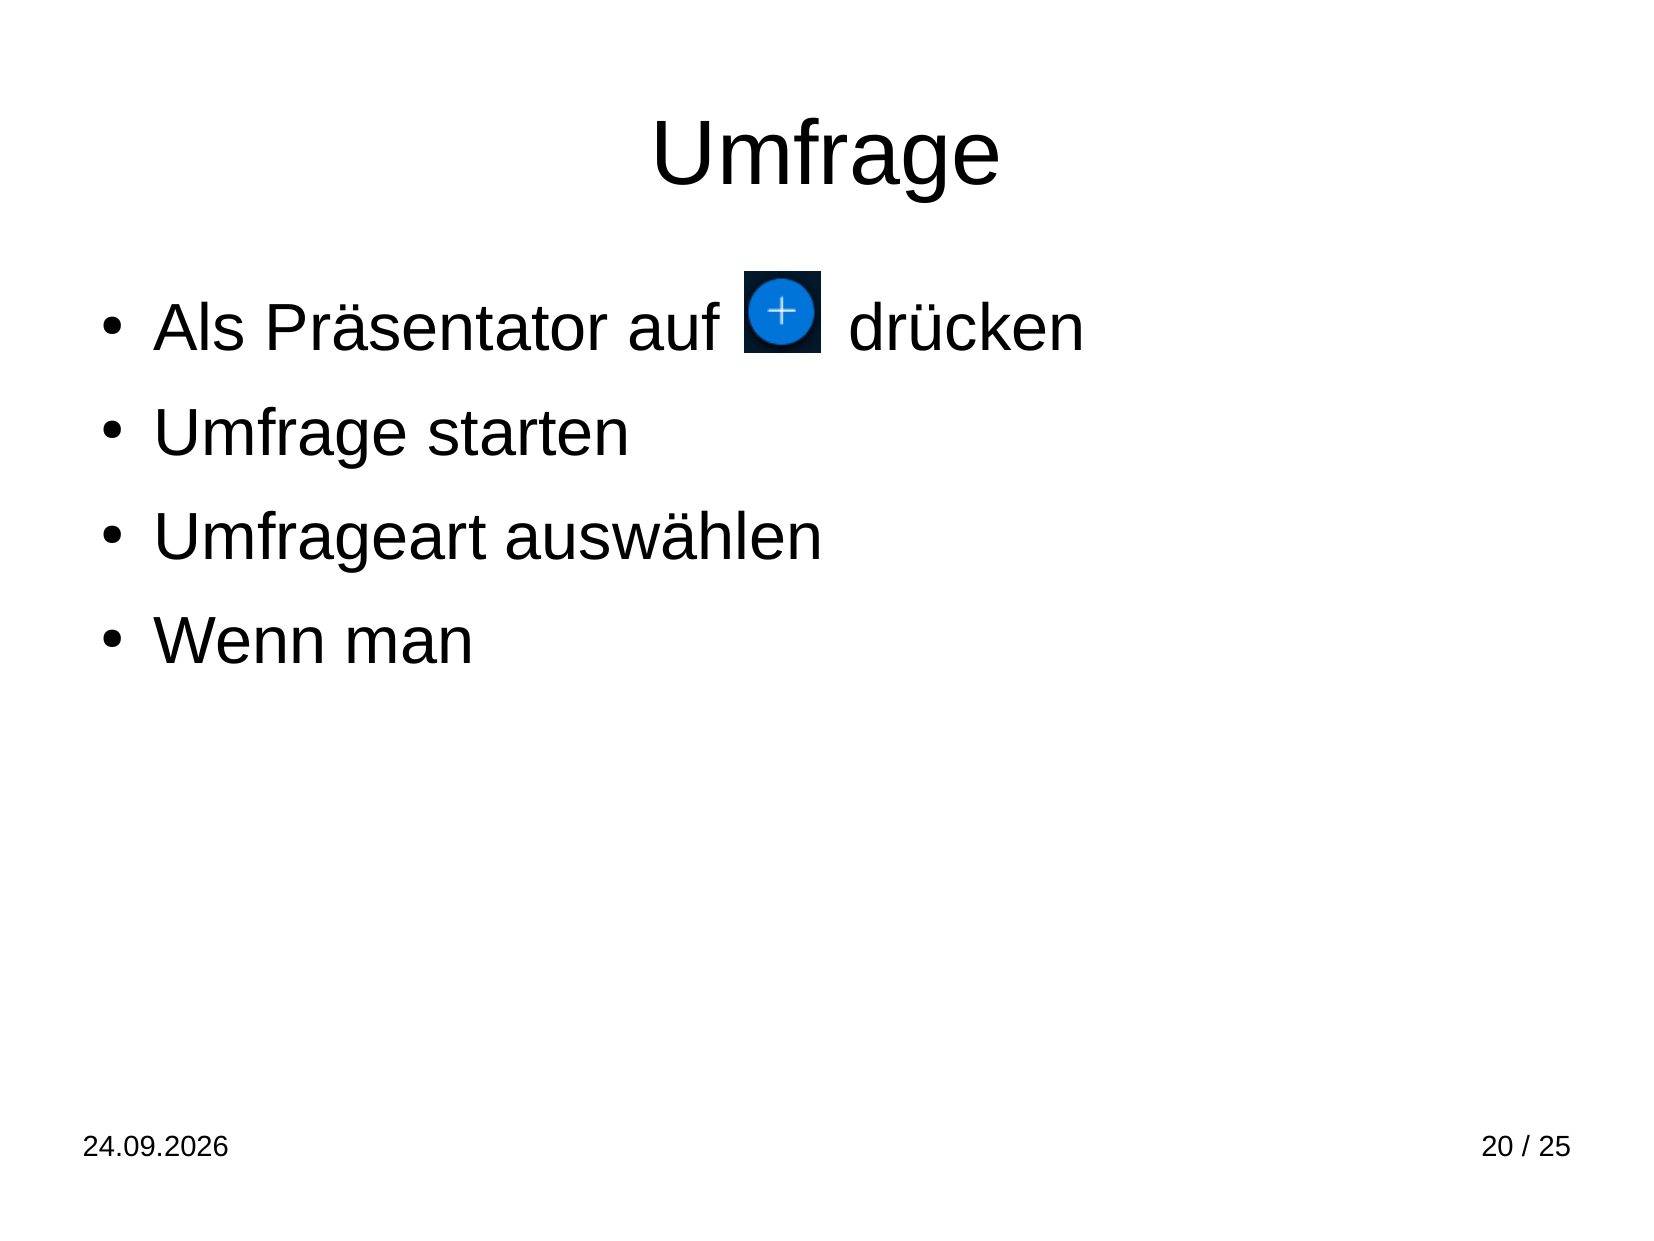

# Umfrage
Als Präsentator auf drücken
Umfrage starten
Umfrageart auswählen
Wenn man